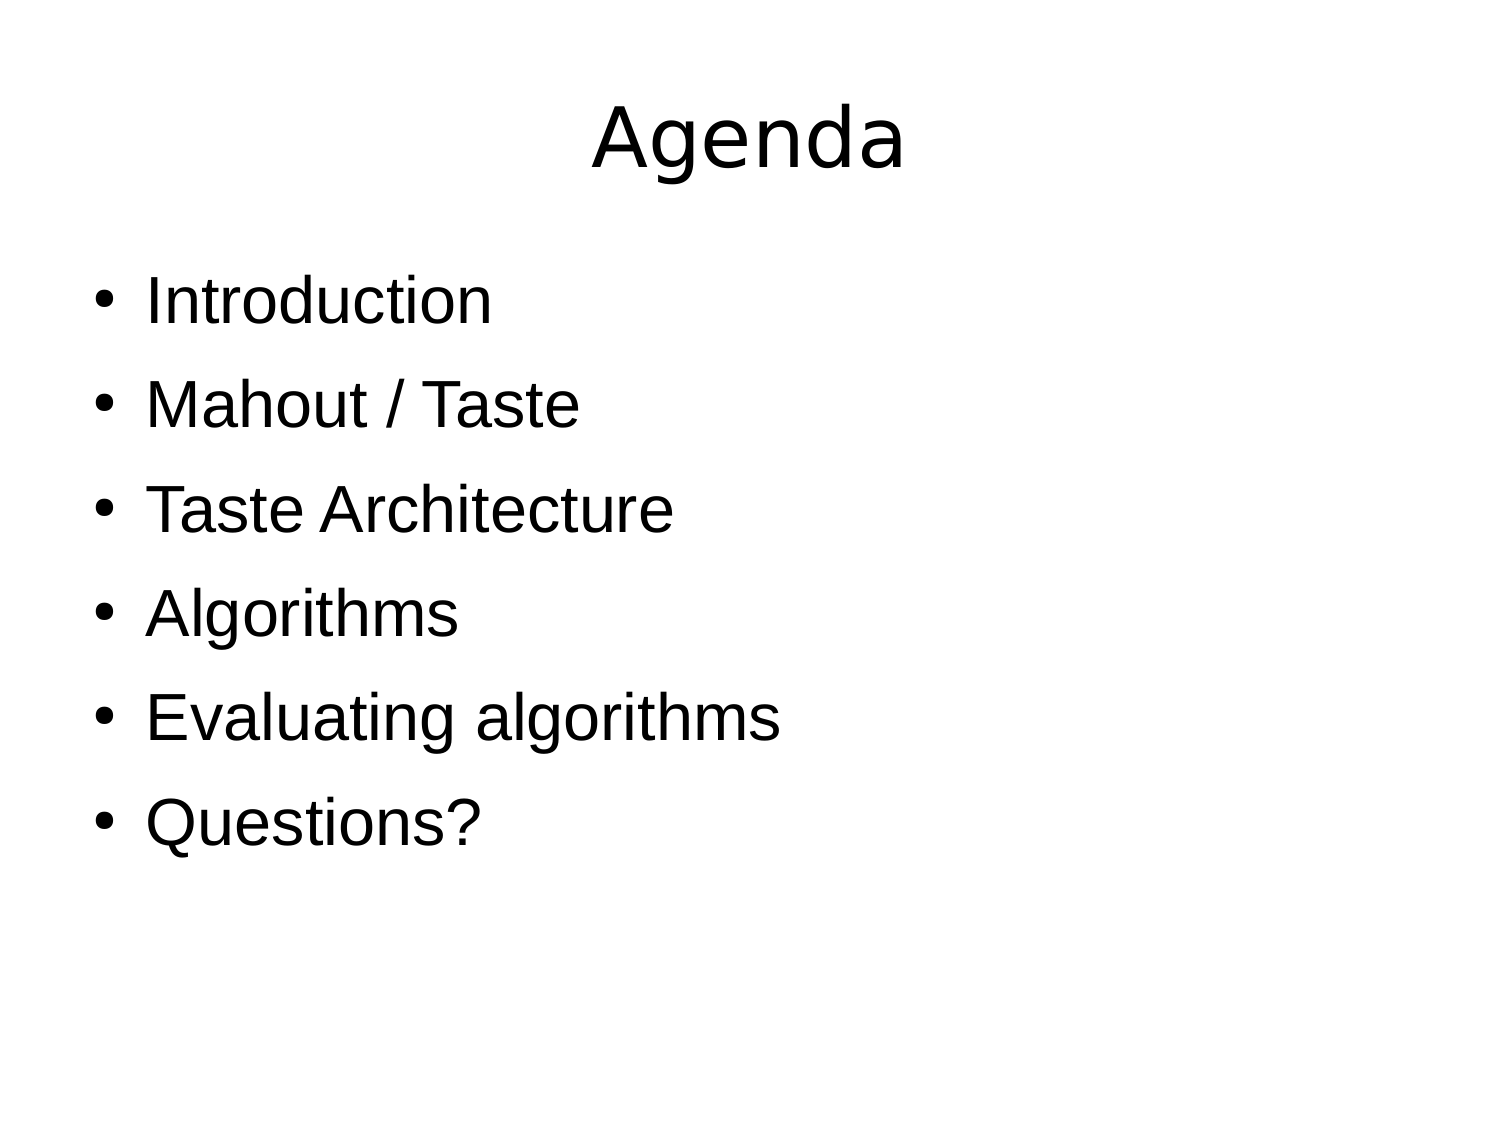

# Agenda
Introduction
Mahout / Taste
Taste Architecture
Algorithms
Evaluating algorithms
Questions?